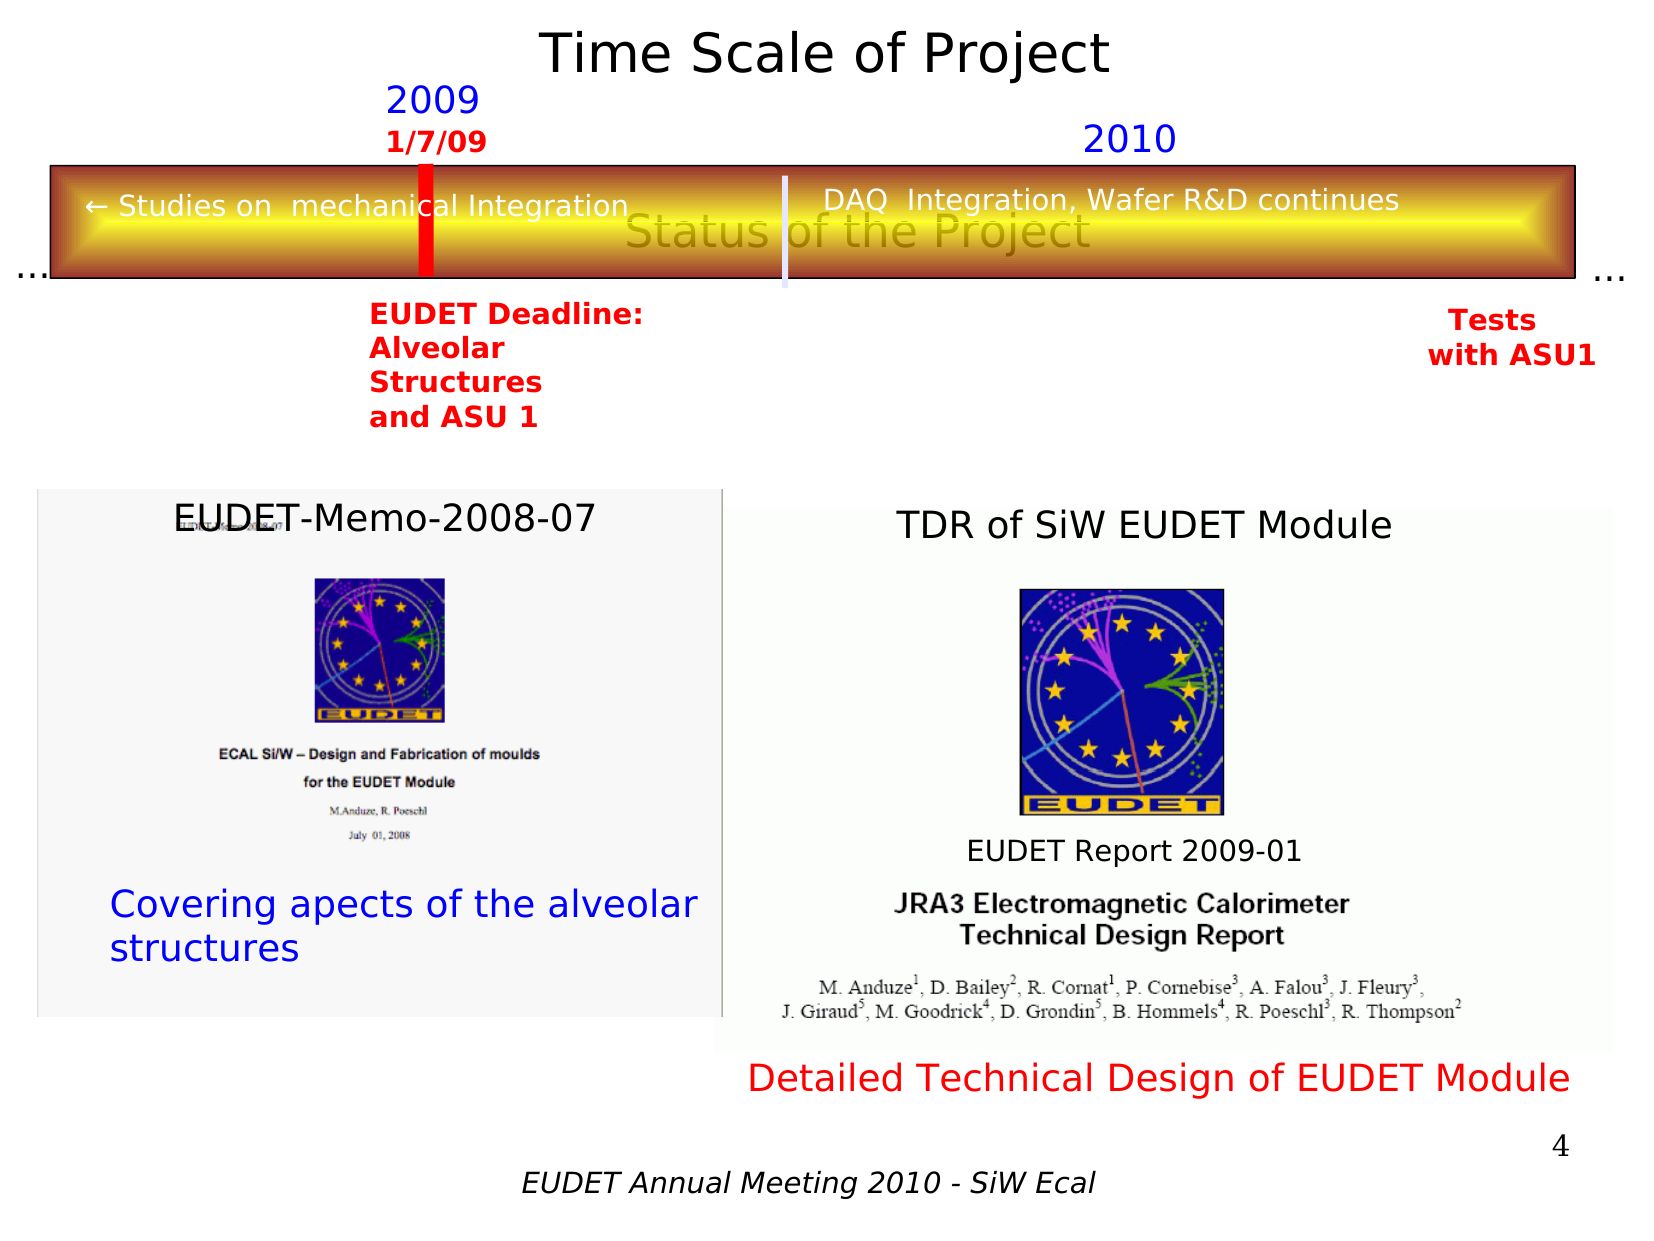

Time Scale of Project
2009
2010
1/7/09
DAQ Integration, Wafer R&D continues
← Studies on mechanical Integration
Status of the Project
...
...
EUDET Deadline:
Alveolar
Structures
and ASU 1
 Tests
with ASU1
EUDET-Memo-2008-07
 TDR of SiW EUDET Module
Construction Phase
EUDET Report 2009-01
Covering apects of the alveolar
structures
Detailed Technical Design of EUDET Module
4